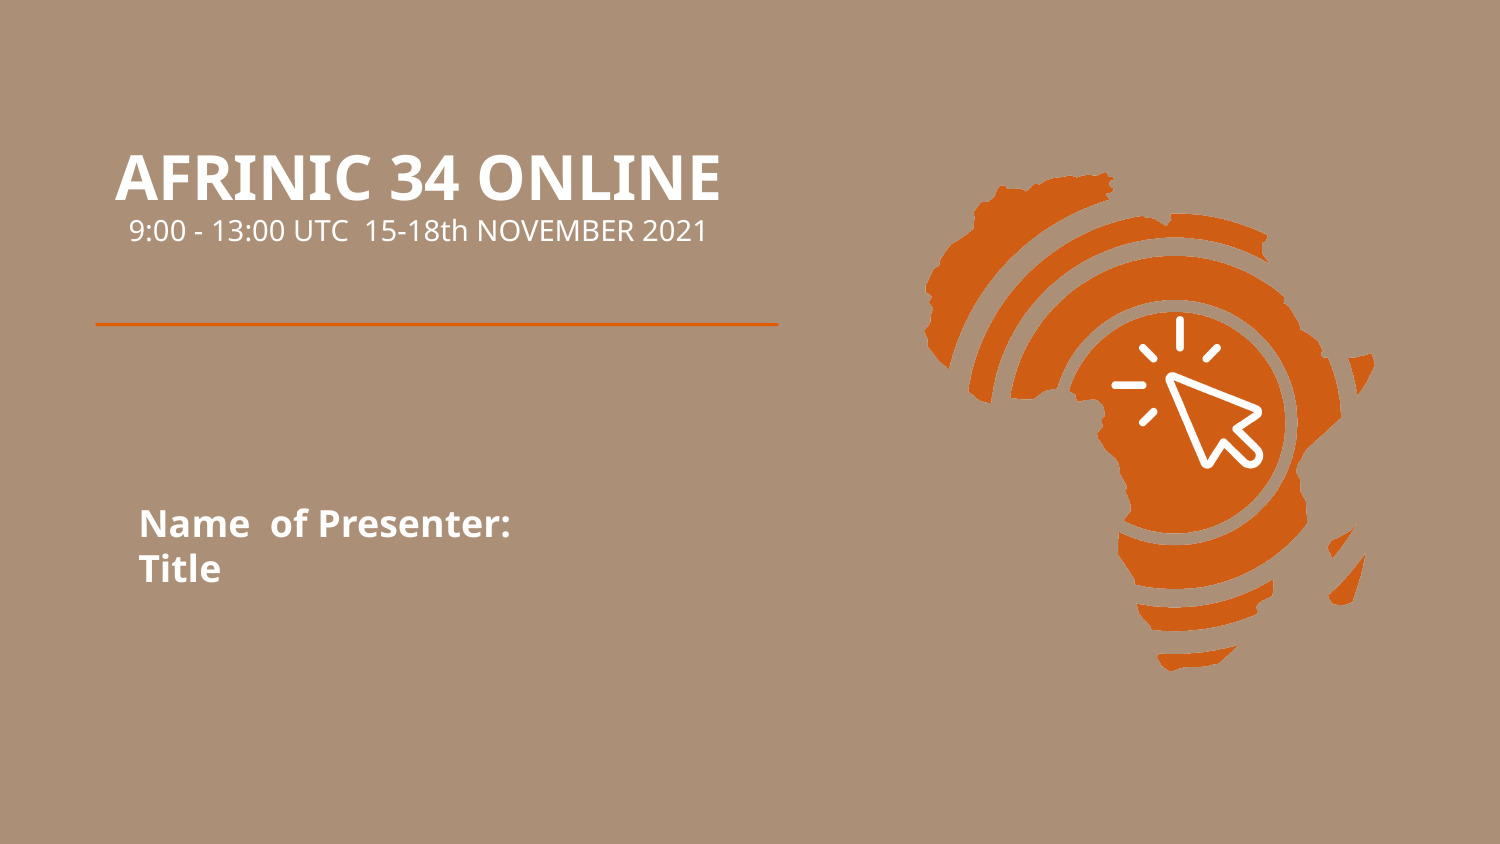

AFRINIC 34 ONLINE
9:00 - 13:00 UTC 15-18th NOVEMBER 2021
Name of Presenter:
Title